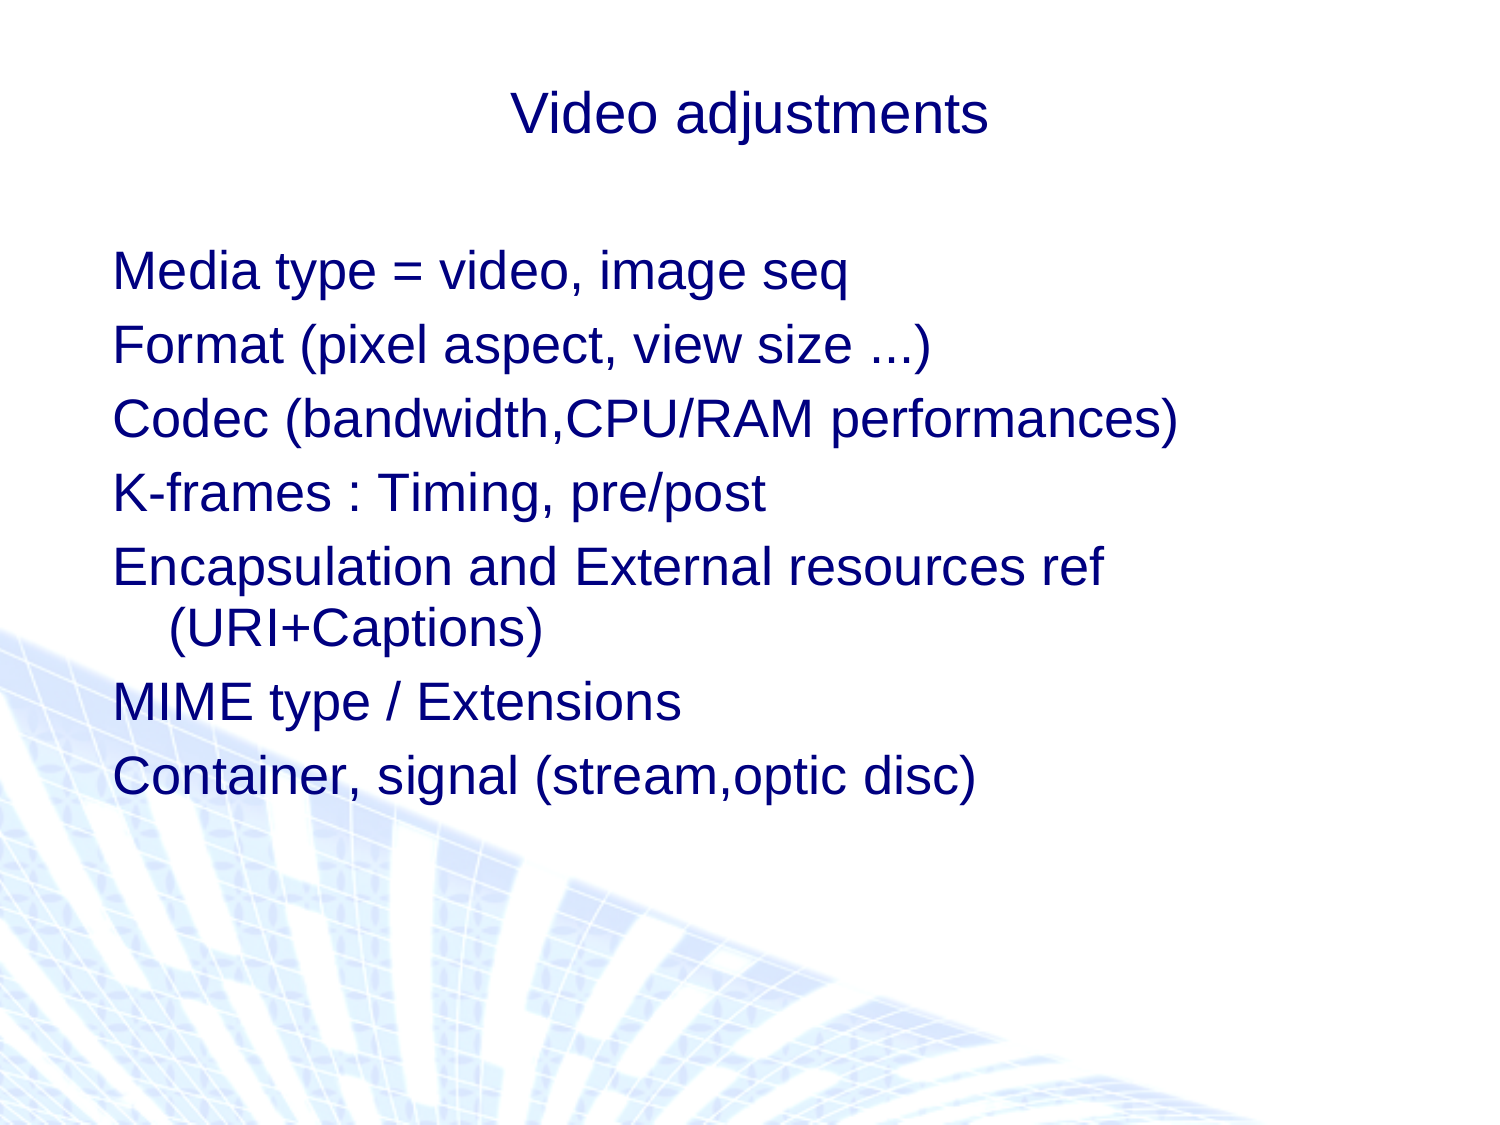

# Video adjustments
Media type = video, image seq
Format (pixel aspect, view size ...)
Codec (bandwidth,CPU/RAM performances)
K-frames : Timing, pre/post
Encapsulation and External resources ref (URI+Captions)
MIME type / Extensions
Container, signal (stream,optic disc)